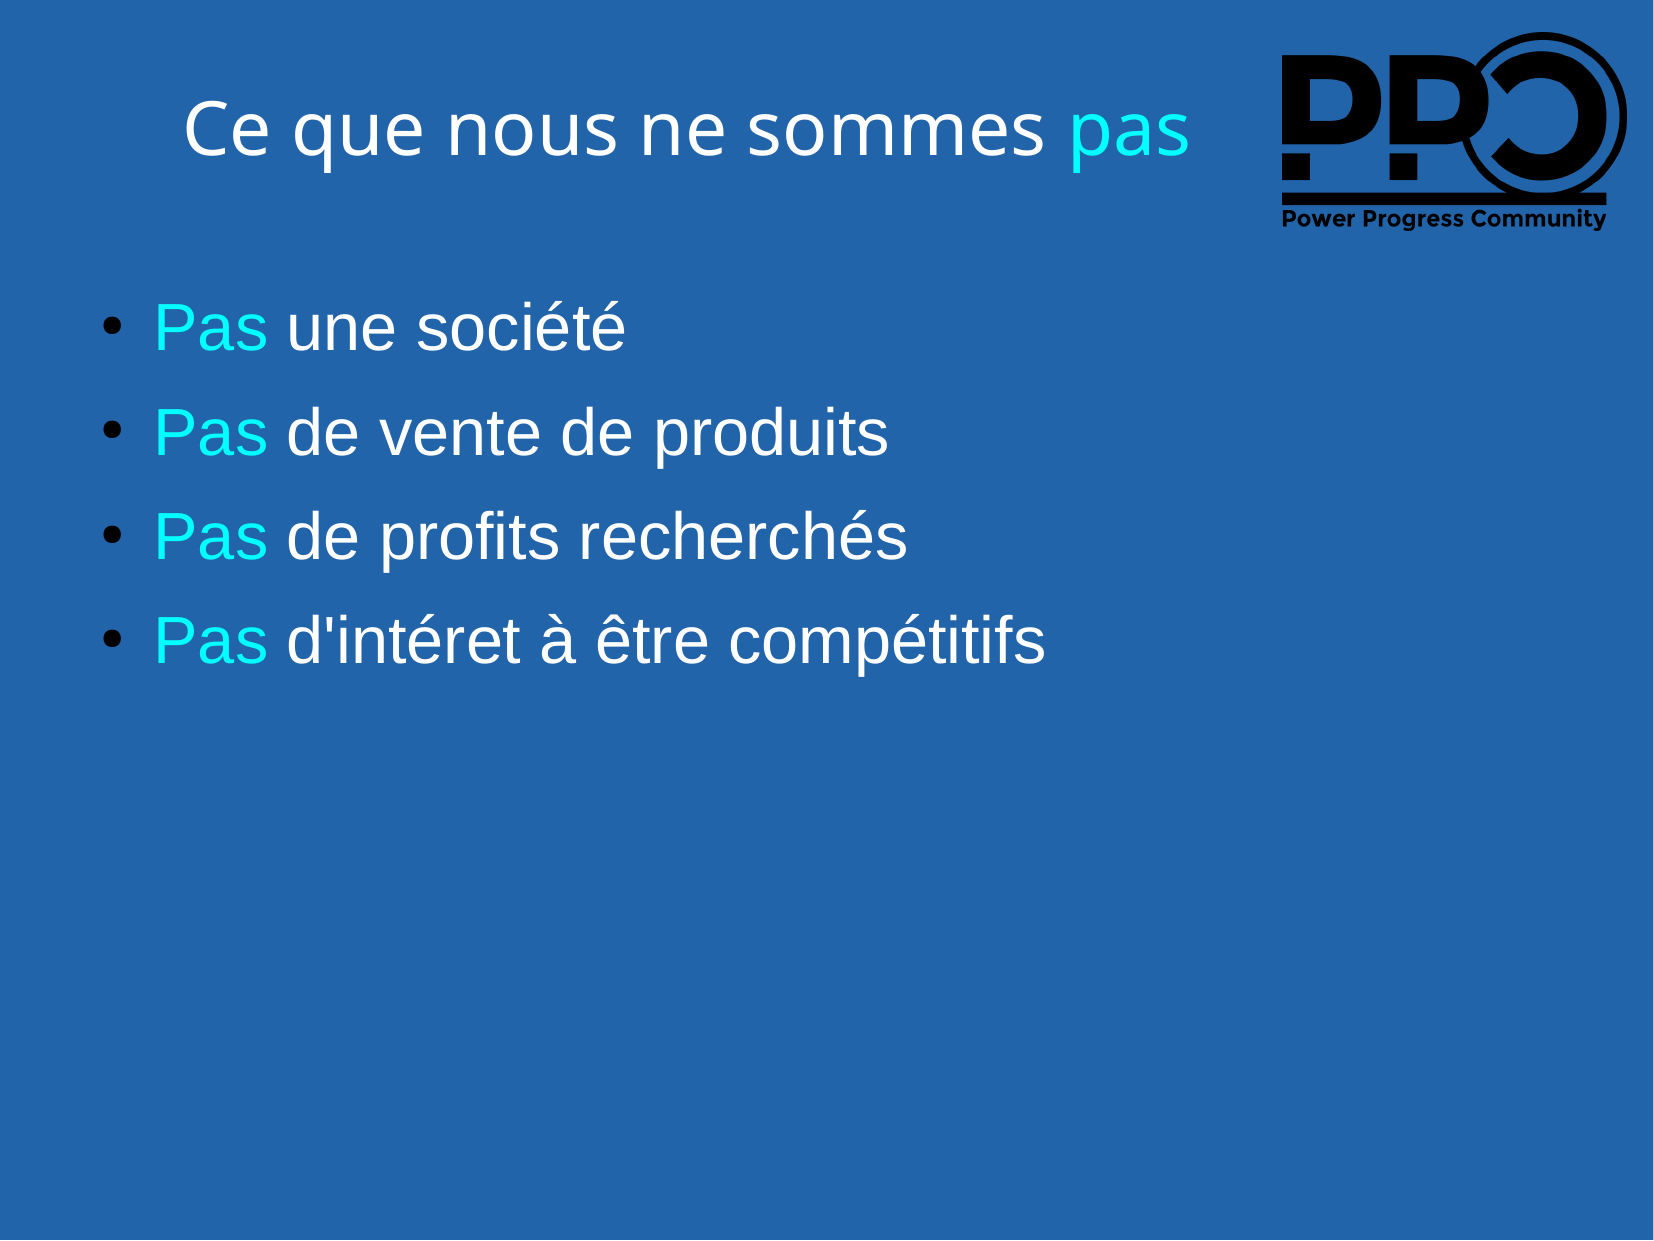

# Ce que nous ne sommes pas
Pas une société
Pas de vente de produits
Pas de profits recherchés
Pas d'intéret à être compétitifs